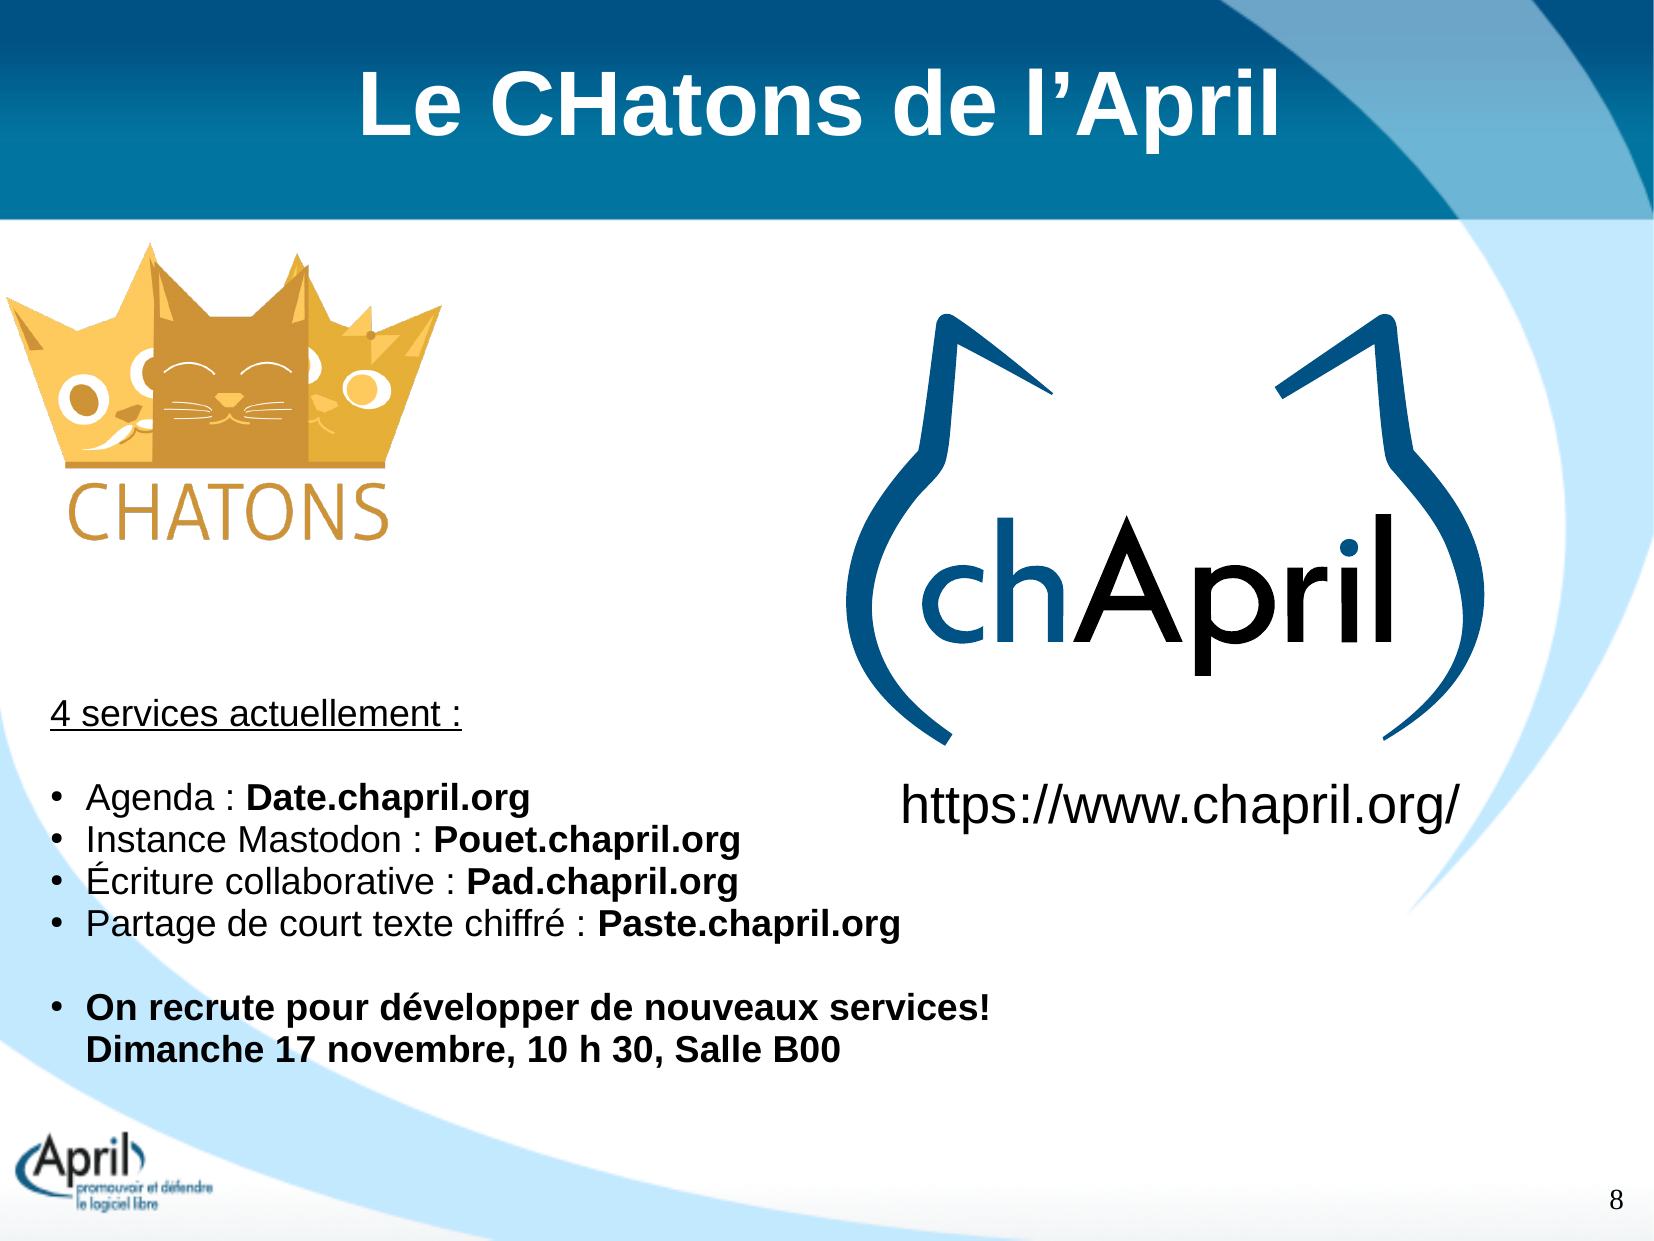

# Le CHatons de l’April
4 services actuellement :
Agenda : Date.chapril.org
Instance Mastodon : Pouet.chapril.org
Écriture collaborative : Pad.chapril.org
Partage de court texte chiffré : Paste.chapril.org
On recrute pour développer de nouveaux services!
Dimanche 17 novembre, 10 h 30, Salle B00
https://www.chapril.org/
8